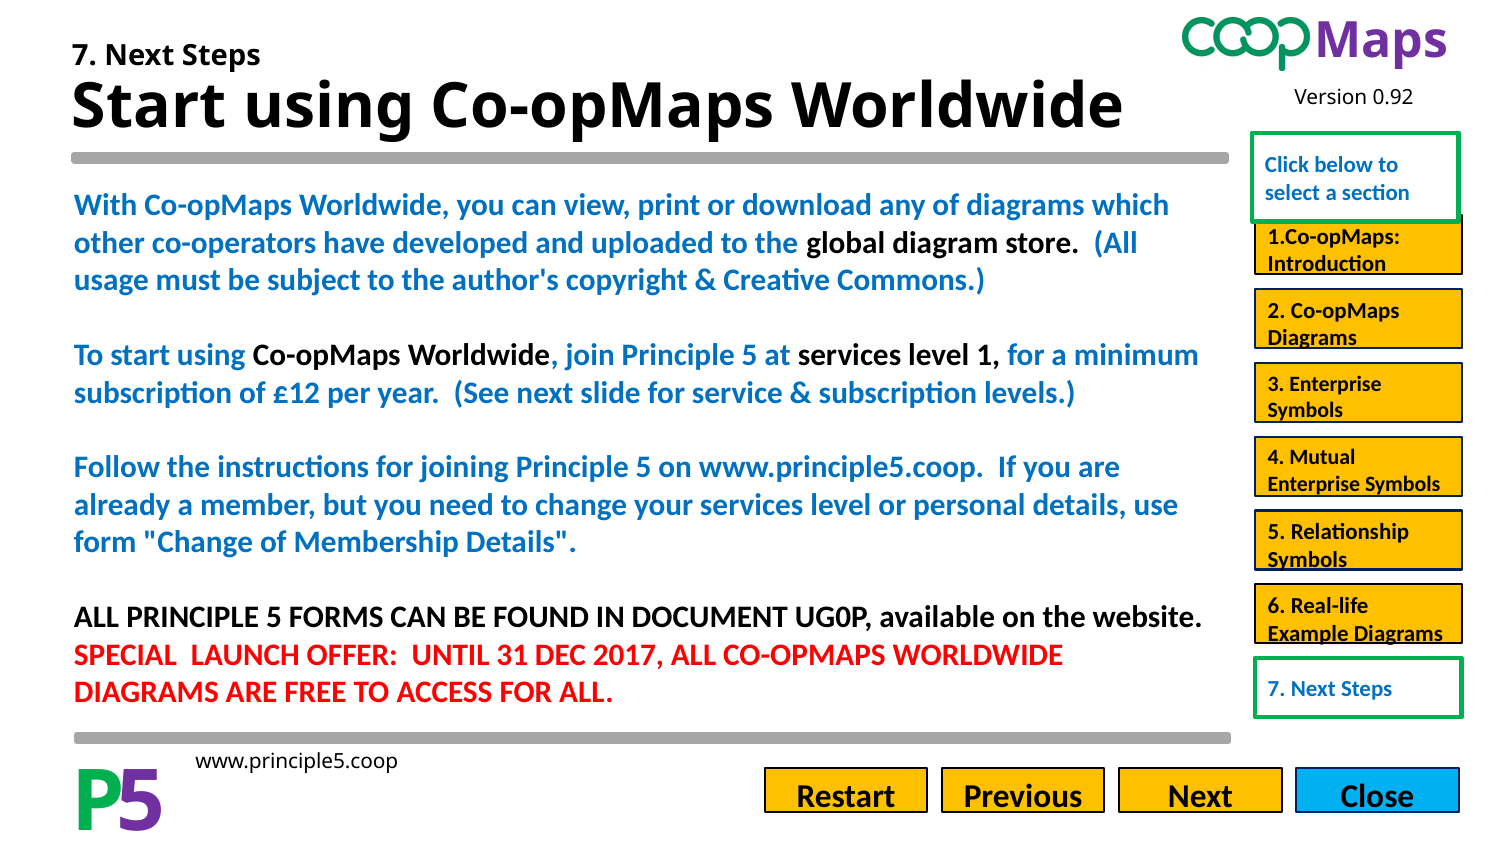

Maps
7. Next Steps
Start using Co-opMaps Worldwide
Version 0.92
Click below to select a section
With Co-opMaps Worldwide, you can view, print or download any of diagrams which other co-operators have developed and uploaded to the global diagram store. (All usage must be subject to the author's copyright & Creative Commons.)
To start using Co-opMaps Worldwide, join Principle 5 at services level 1, for a minimum subscription of £12 per year. (See next slide for service & subscription levels.)
Follow the instructions for joining Principle 5 on www.principle5.coop. If you are already a member, but you need to change your services level or personal details, use form "Change of Membership Details".
ALL PRINCIPLE 5 FORMS CAN BE FOUND IN DOCUMENT UG0P, available on the website.
SPECIAL LAUNCH OFFER: UNTIL 31 DEC 2017, ALL CO-OPMAPS WORLDWIDE DIAGRAMS ARE FREE TO ACCESS FOR ALL.
1.Co-opMaps: Introduction
2. Co-opMaps Diagrams
3. Enterprise Symbols
4. Mutual Enterprise Symbols
5. Relationship Symbols
6. Real-life Example Diagrams
7. Next Steps
P
5
 www.principle5.coop
Restart
Previous
Next
Close